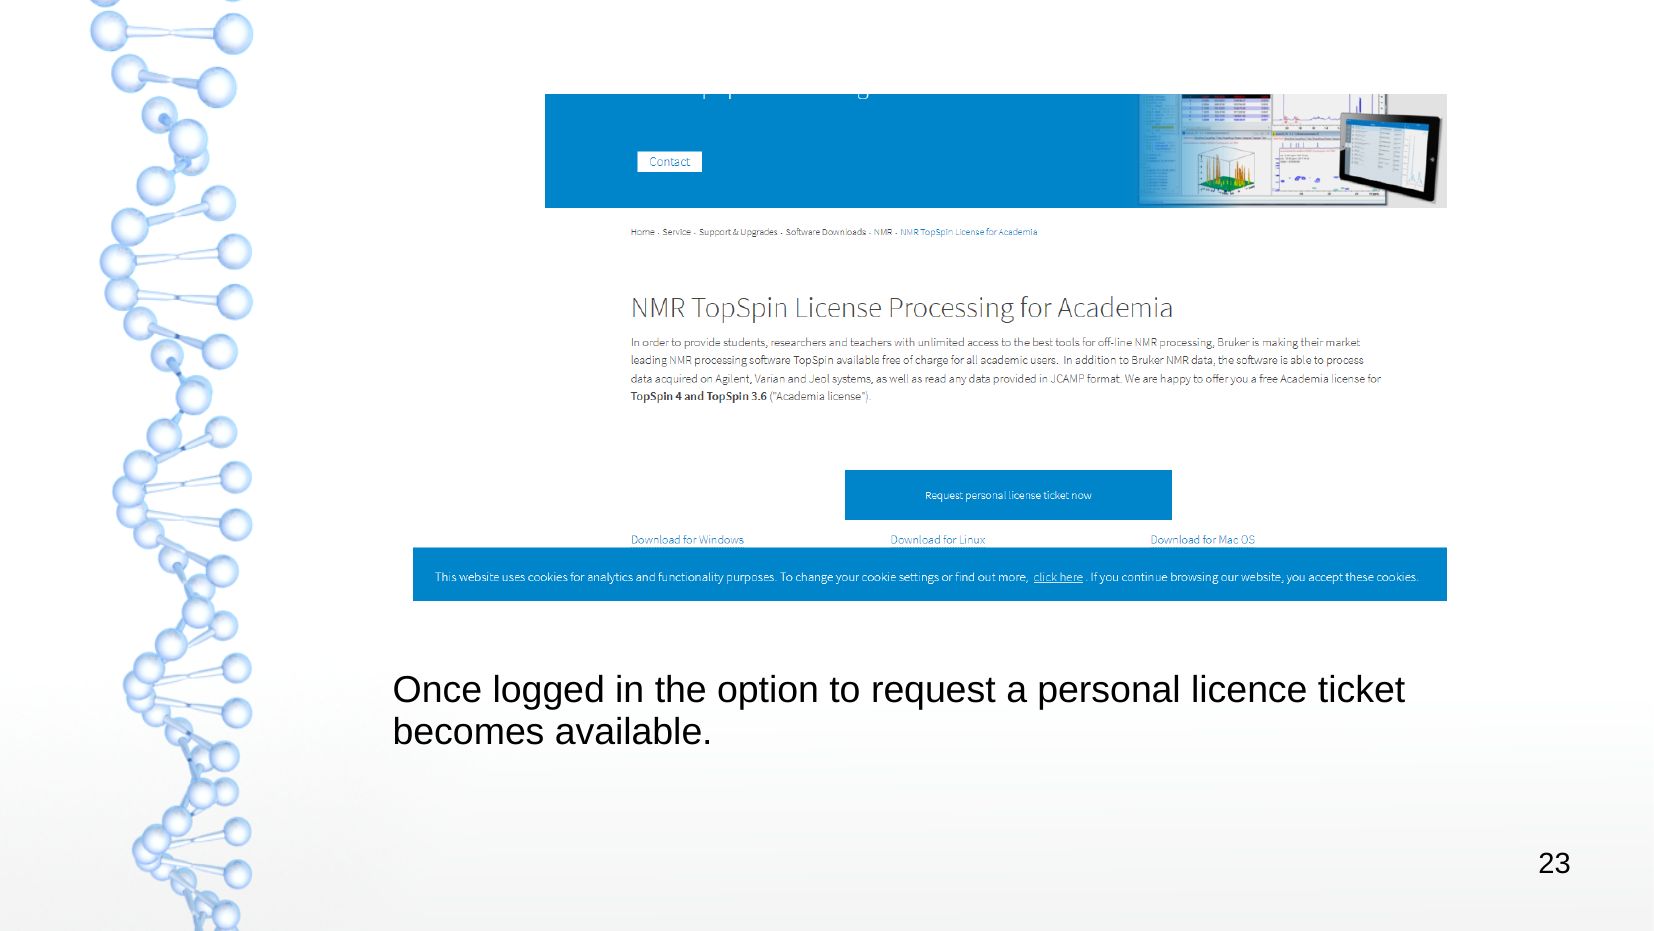

Once logged in the option to request a personal licence ticket
becomes available.
23